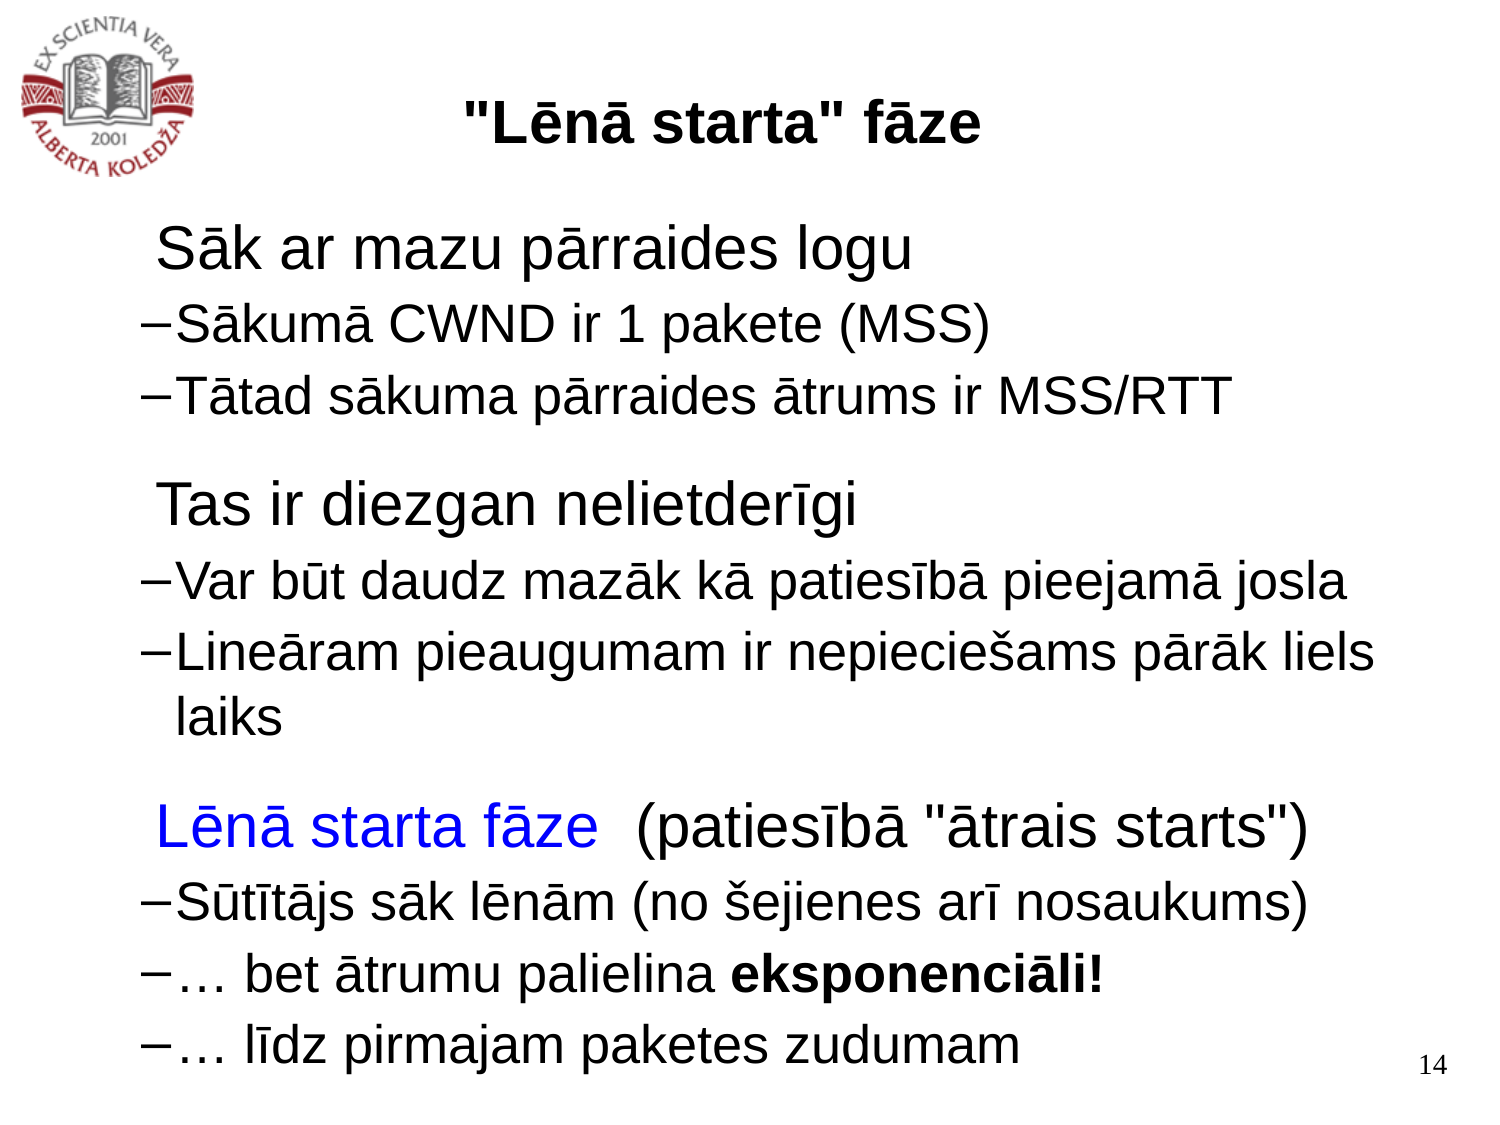

# "Lēnā starta" fāze
Sāk ar mazu pārraides logu
Sākumā CWND ir 1 pakete (MSS)
Tātad sākuma pārraides ātrums ir MSS/RTT
Tas ir diezgan nelietderīgi
Var būt daudz mazāk kā patiesībā pieejamā josla
Lineāram pieaugumam ir nepieciešams pārāk liels laiks
Lēnā starta fāze (patiesībā "ātrais starts")
Sūtītājs sāk lēnām (no šejienes arī nosaukums)
… bet ātrumu palielina eksponenciāli!
… līdz pirmajam paketes zudumam